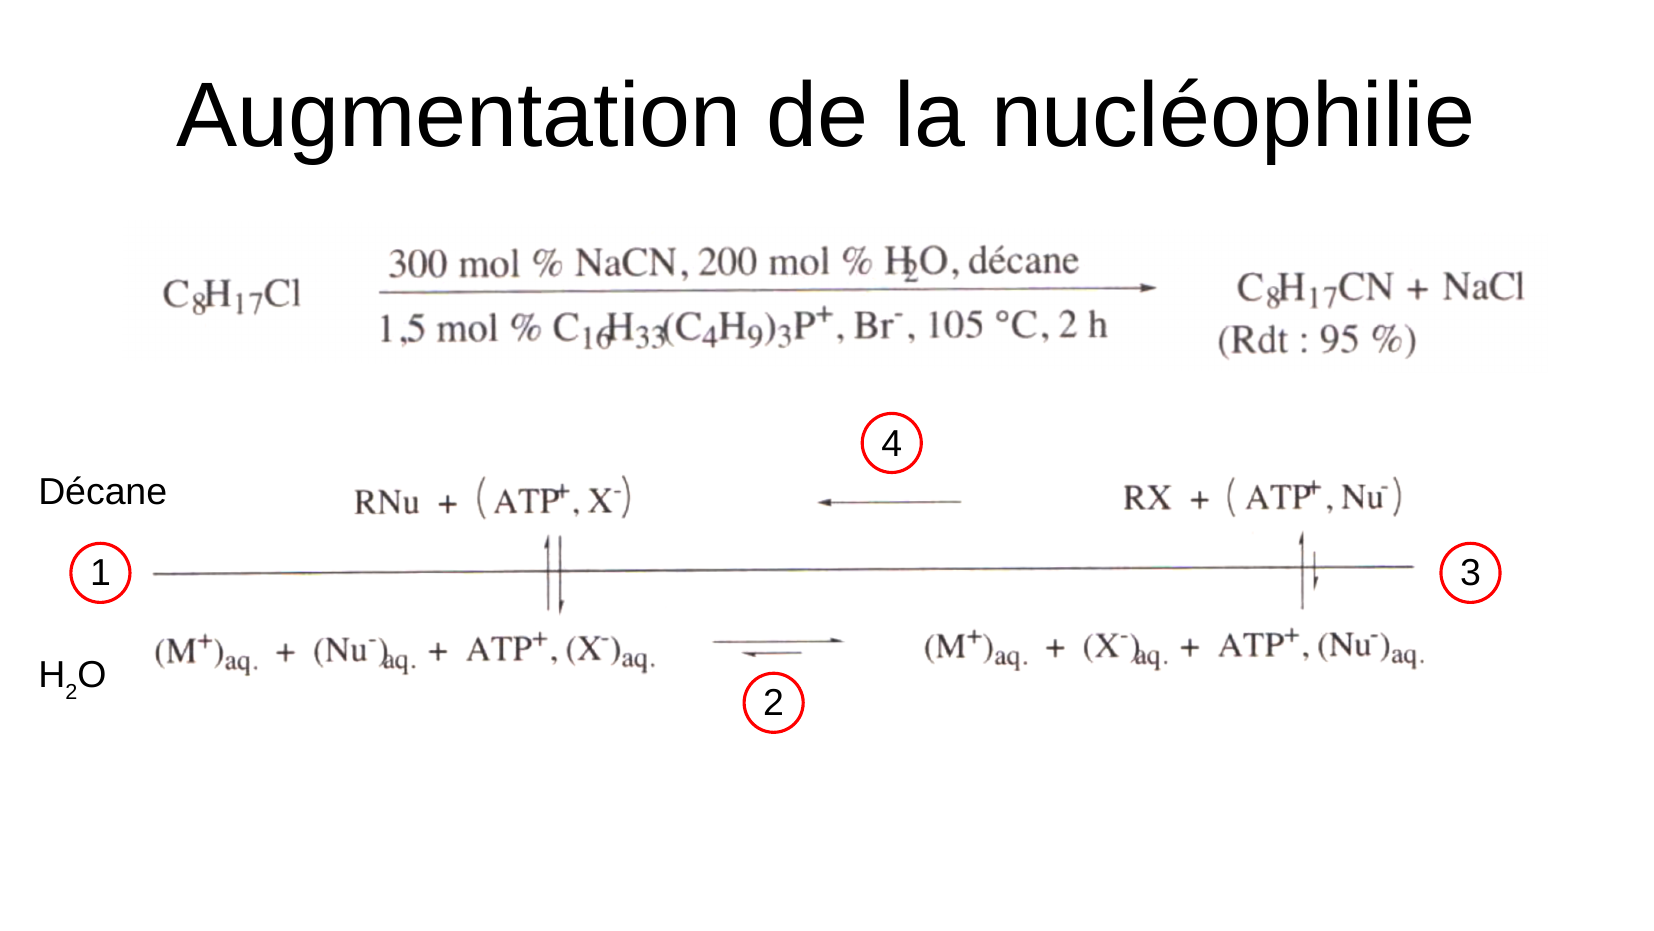

# Augmentation de la nucléophilie
4
Décane
1
3
H2O
2